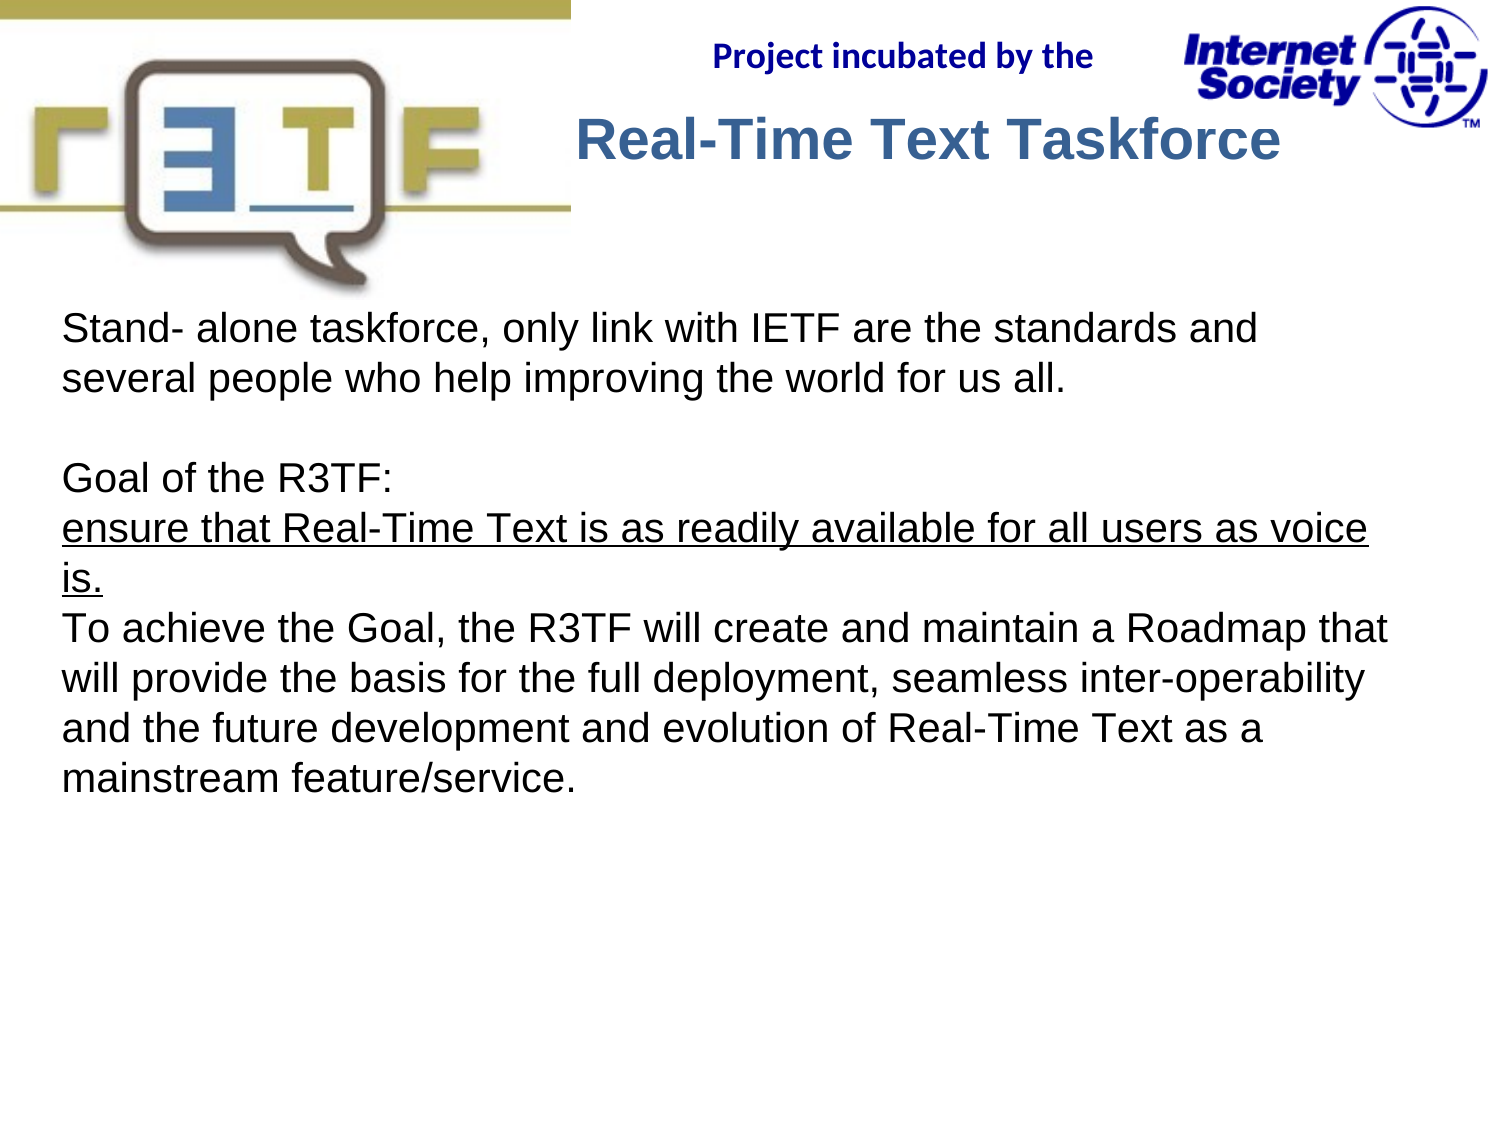

Stand- alone taskforce, only link with IETF are the standards and several people who help improving the world for us all.
Goal of the R3TF:
ensure that Real-Time Text is as readily available for all users as voice is.
To achieve the Goal, the R3TF will create and maintain a Roadmap that will provide the basis for the full deployment, seamless inter-operability and the future development and evolution of Real-Time Text as a mainstream feature/service.